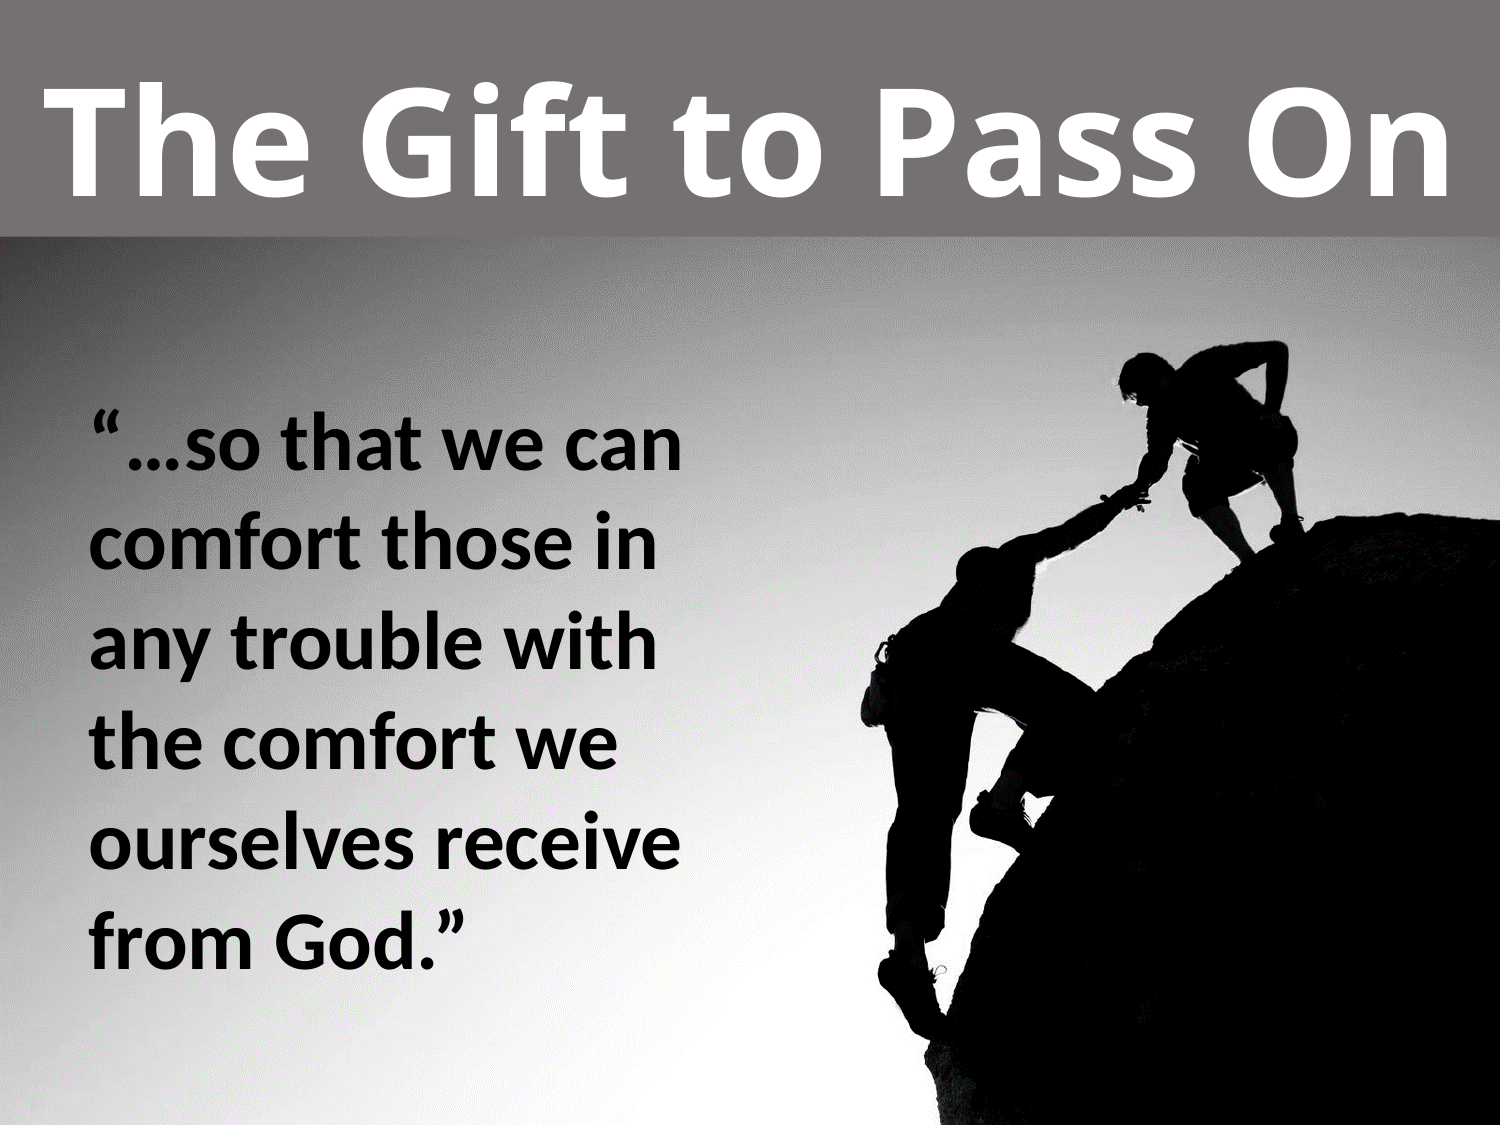

# The Gift to Pass On
“…so that we can comfort those in any trouble with the comfort we ourselves receive from God.”